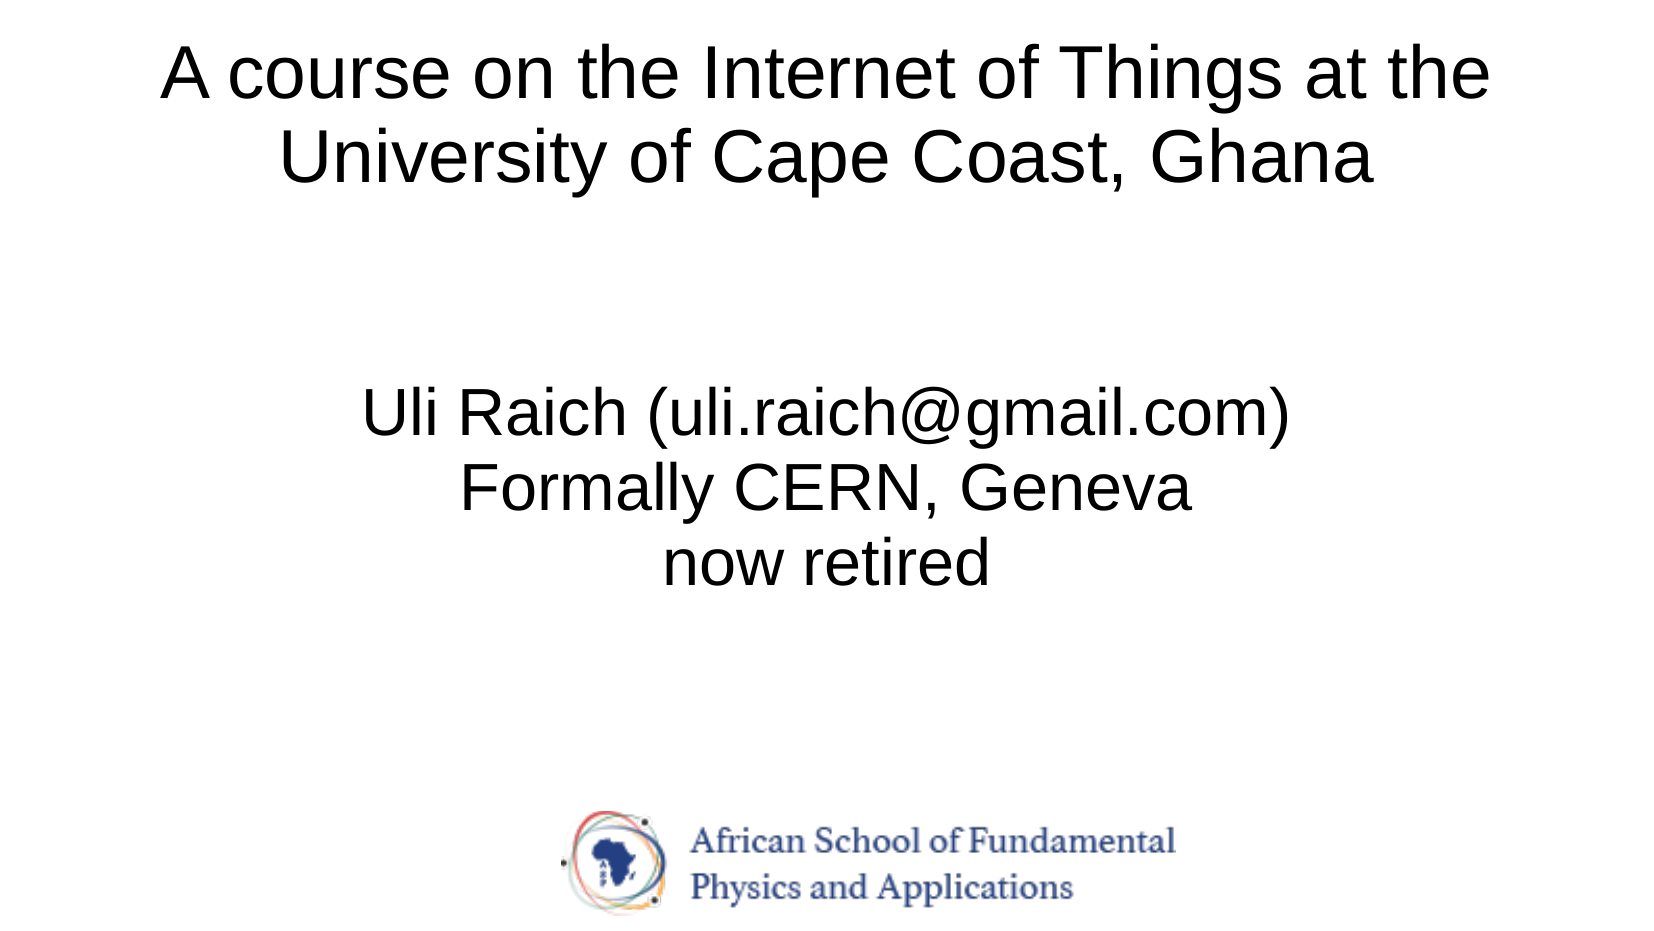

# A course on the Internet of Things at the University of Cape Coast, Ghana
Uli Raich (uli.raich@gmail.com)
Formally CERN, Geneva
now retired